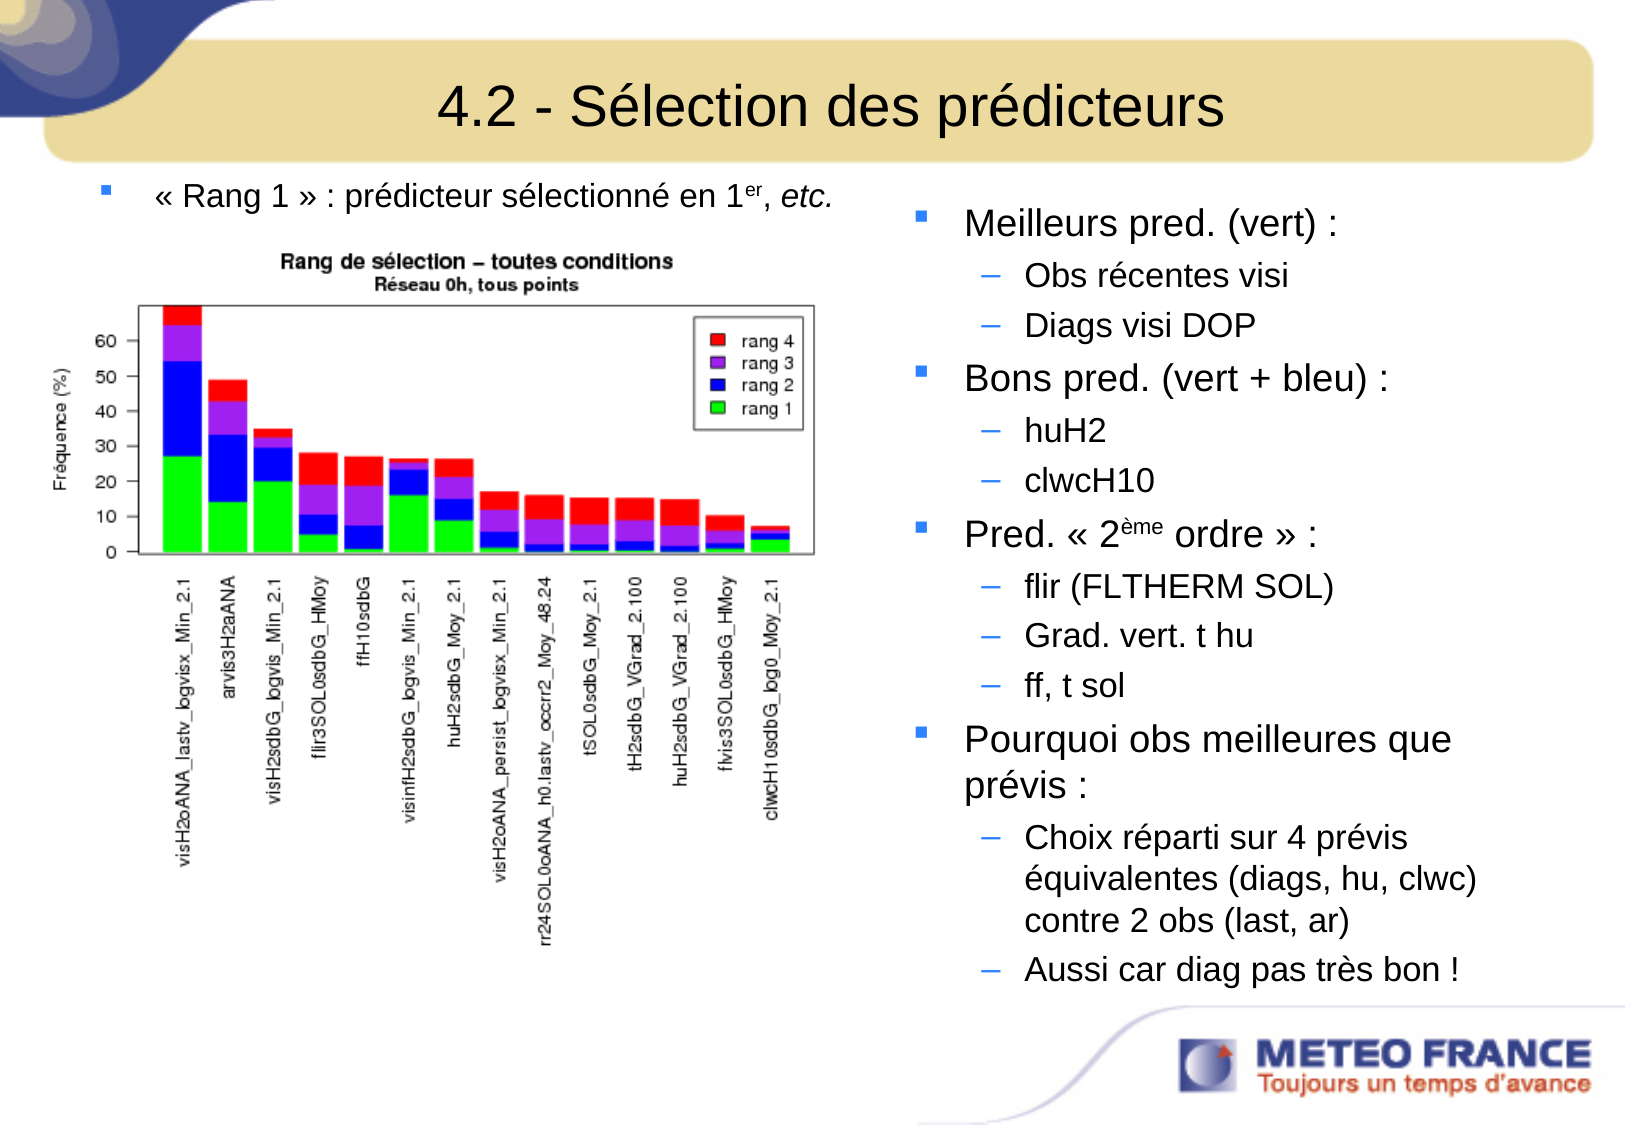

# 4.2 - Sélection des prédicteurs
« Rang 1 » : prédicteur sélectionné en 1er, etc.
Meilleurs pred. (vert) :
Obs récentes visi
Diags visi DOP
Bons pred. (vert + bleu) :
huH2
clwcH10
Pred. « 2ème ordre » :
flir (FLTHERM SOL)
Grad. vert. t hu
ff, t sol
Pourquoi obs meilleures que prévis :
Choix réparti sur 4 prévis équivalentes (diags, hu, clwc) contre 2 obs (last, ar)
Aussi car diag pas très bon !
Techniques et Organisation de la prévision - septembre 2011